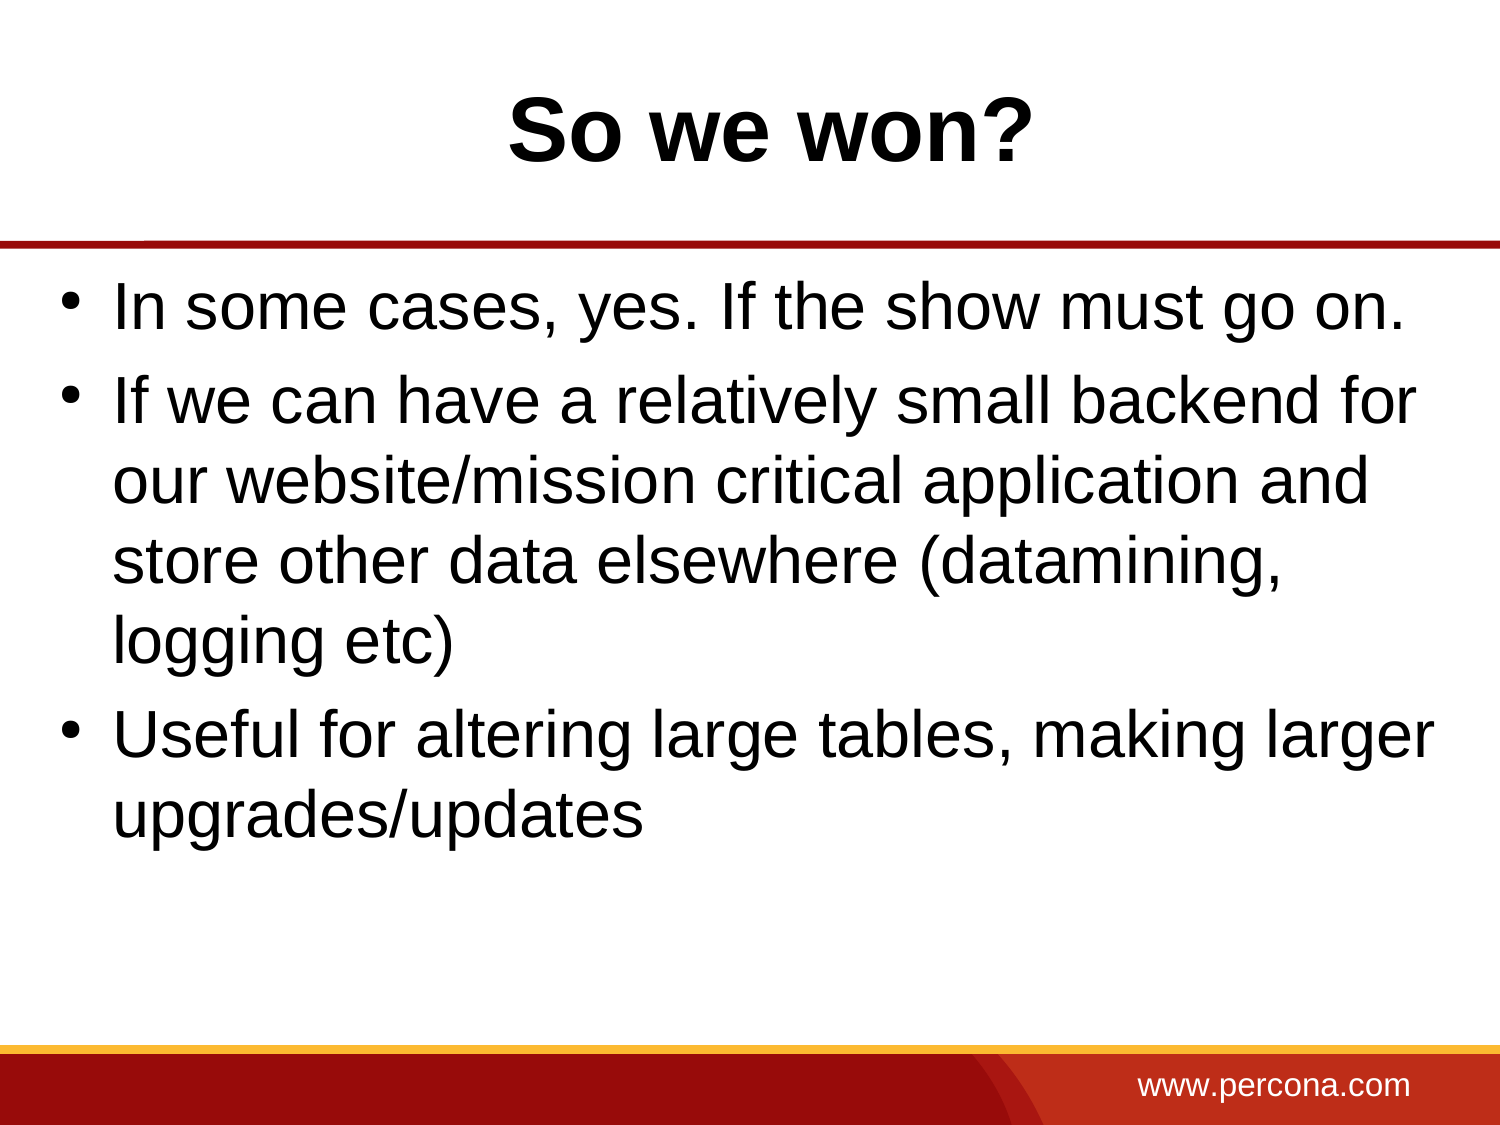

# So we won?
In some cases, yes. If the show must go on.
If we can have a relatively small backend for our website/mission critical application and store other data elsewhere (datamining, logging etc)
Useful for altering large tables, making larger upgrades/updates